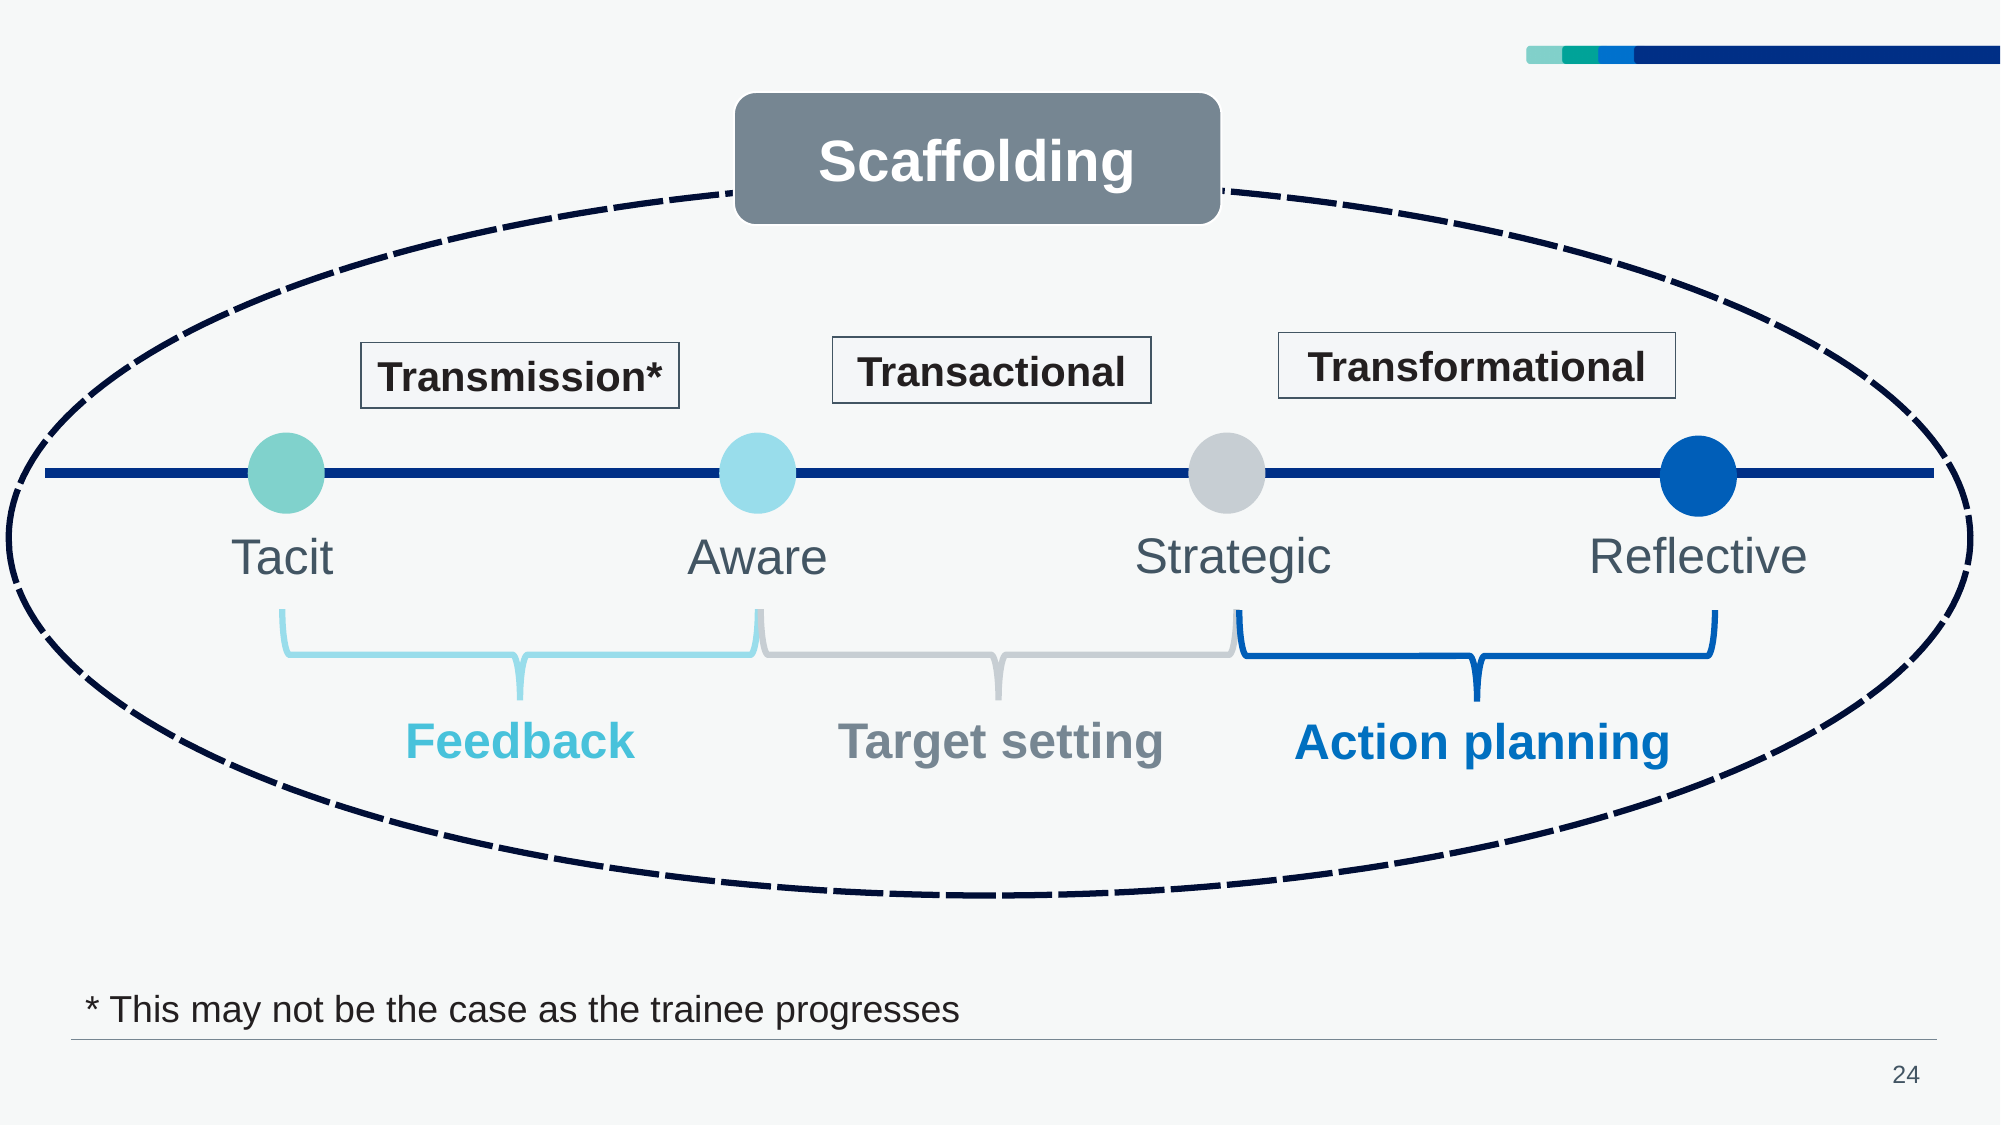

Scaffolding
Transformational
Transactional
Transmission*
Strategic
Reflective
Tacit
Aware
Feedback
Target setting
Action planning
* This may not be the case as the trainee progresses